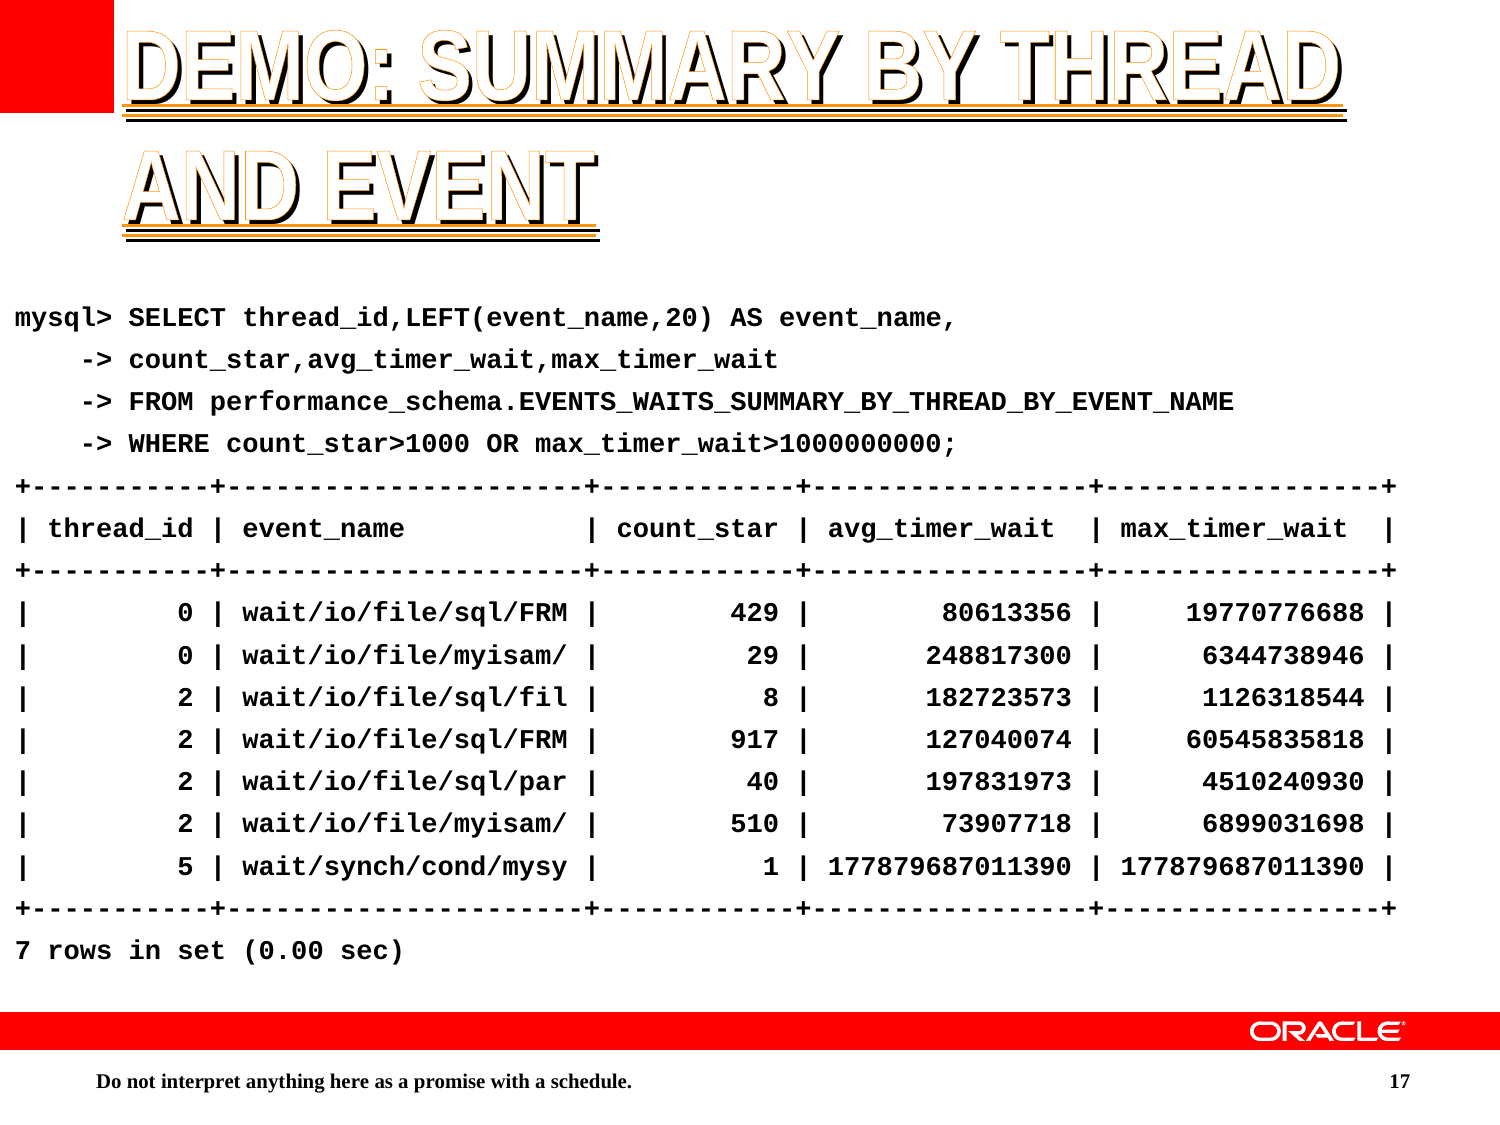

DEMO: SUMMARY BY THREAD AND EVENT
mysql> SELECT thread_id,LEFT(event_name,20) AS event_name,
 -> count_star,avg_timer_wait,max_timer_wait
 -> FROM performance_schema.EVENTS_WAITS_SUMMARY_BY_THREAD_BY_EVENT_NAME
 -> WHERE count_star>1000 OR max_timer_wait>1000000000;
+-----------+----------------------+------------+-----------------+-----------------+
| thread_id | event_name | count_star | avg_timer_wait | max_timer_wait |
+-----------+----------------------+------------+-----------------+-----------------+
| 0 | wait/io/file/sql/FRM | 429 | 80613356 | 19770776688 |
| 0 | wait/io/file/myisam/ | 29 | 248817300 | 6344738946 |
| 2 | wait/io/file/sql/fil | 8 | 182723573 | 1126318544 |
| 2 | wait/io/file/sql/FRM | 917 | 127040074 | 60545835818 |
| 2 | wait/io/file/sql/par | 40 | 197831973 | 4510240930 |
| 2 | wait/io/file/myisam/ | 510 | 73907718 | 6899031698 |
| 5 | wait/synch/cond/mysy | 1 | 177879687011390 | 177879687011390 |
+-----------+----------------------+------------+-----------------+-----------------+
7 rows in set (0.00 sec)